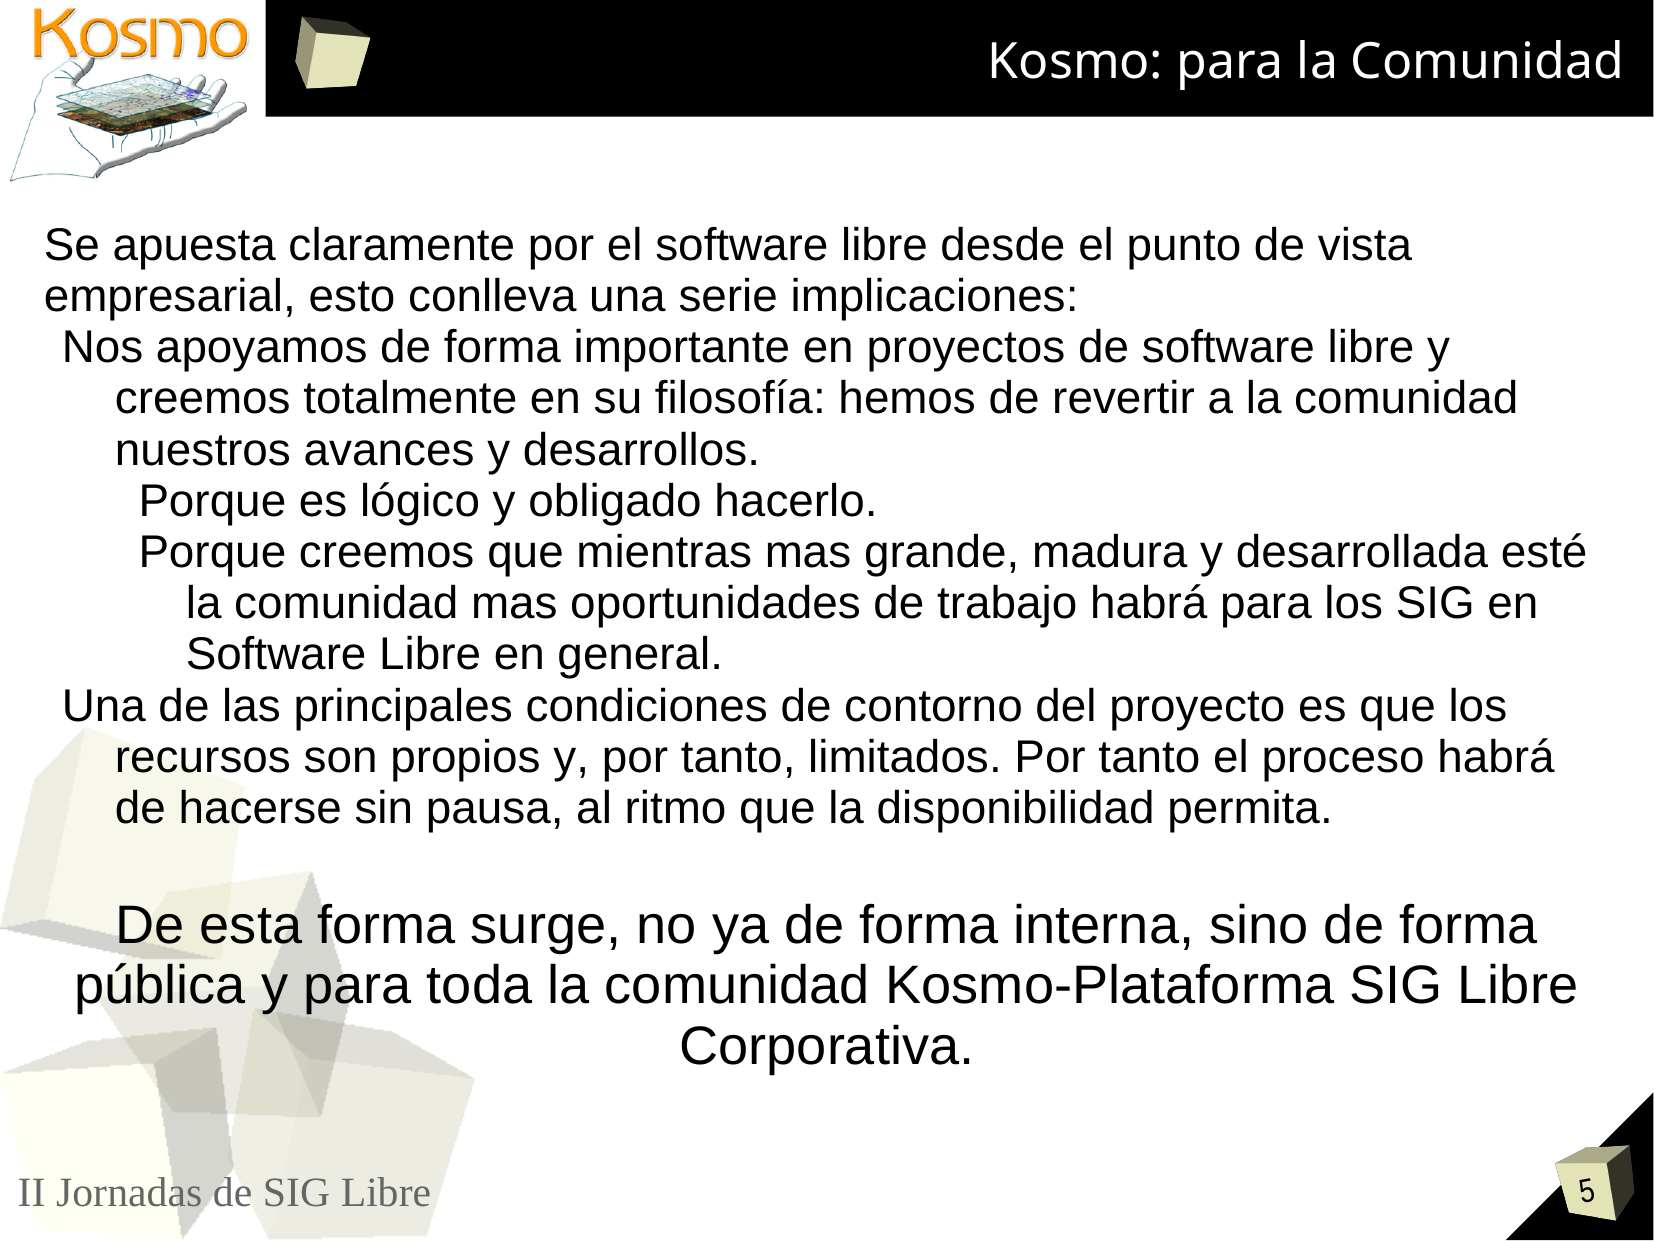

# Kosmo: para la Comunidad
Se apuesta claramente por el software libre desde el punto de vista empresarial, esto conlleva una serie implicaciones:
Nos apoyamos de forma importante en proyectos de software libre y creemos totalmente en su filosofía: hemos de revertir a la comunidad nuestros avances y desarrollos.
Porque es lógico y obligado hacerlo.
Porque creemos que mientras mas grande, madura y desarrollada esté la comunidad mas oportunidades de trabajo habrá para los SIG en Software Libre en general.
Una de las principales condiciones de contorno del proyecto es que los recursos son propios y, por tanto, limitados. Por tanto el proceso habrá de hacerse sin pausa, al ritmo que la disponibilidad permita.
De esta forma surge, no ya de forma interna, sino de forma pública y para toda la comunidad Kosmo-Plataforma SIG Libre Corporativa.